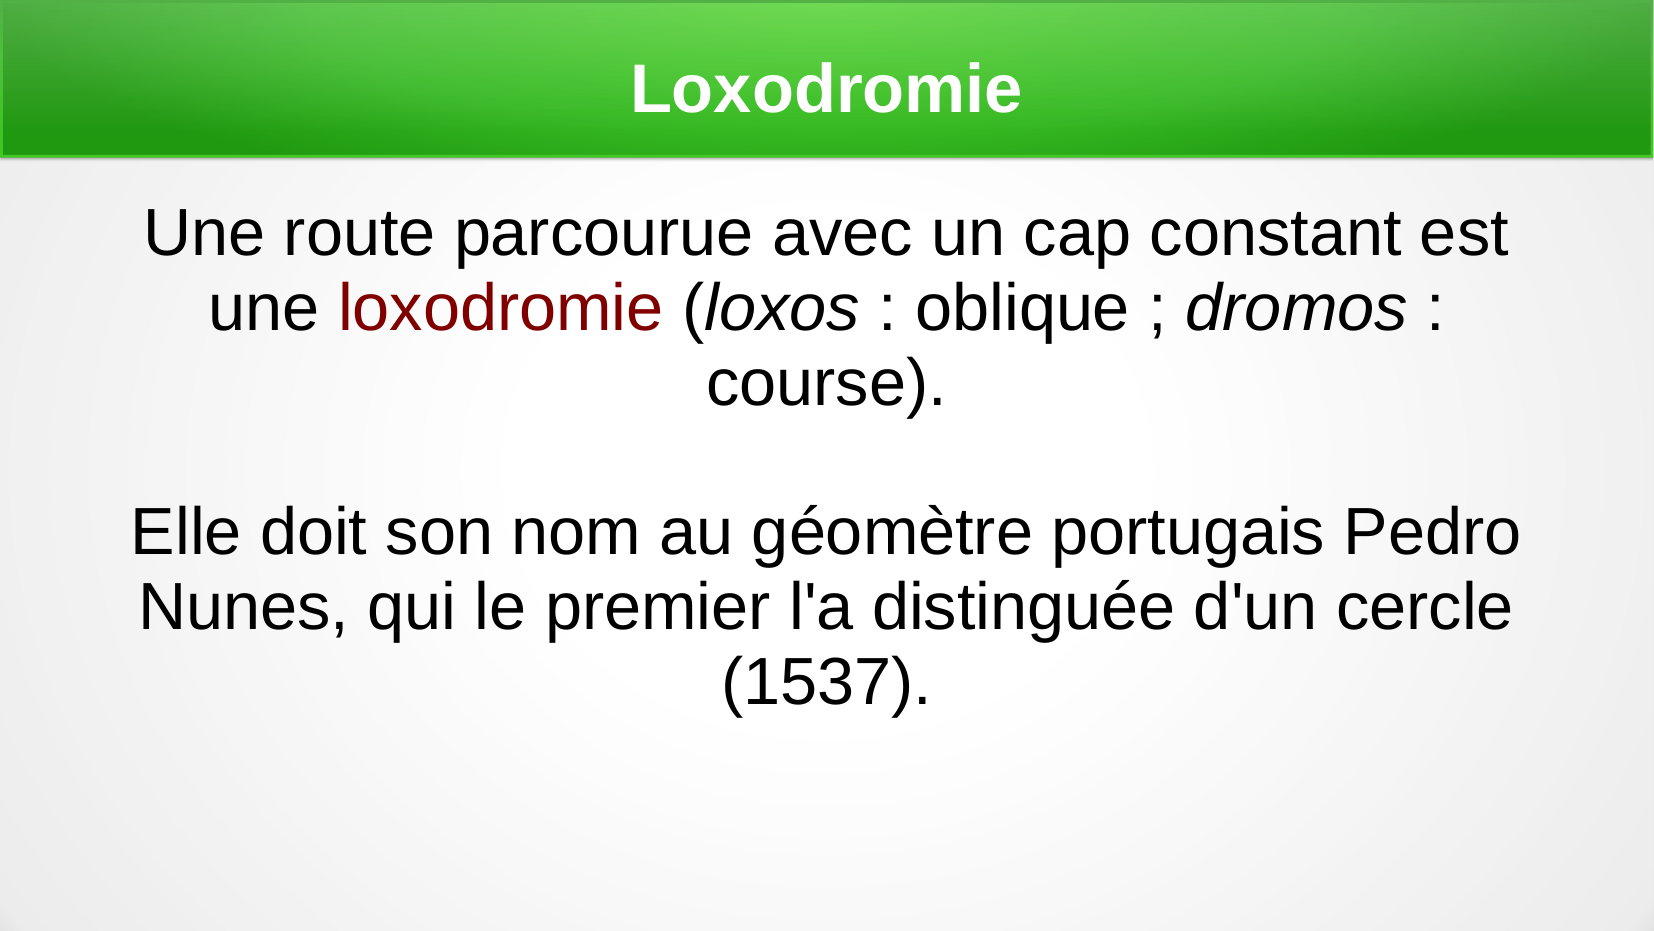

# Loxodromie
Une route parcourue avec un cap constant est une loxodromie (loxos : oblique ; dromos : course).
Elle doit son nom au géomètre portugais Pedro Nunes, qui le premier l'a distinguée d'un cercle (1537).